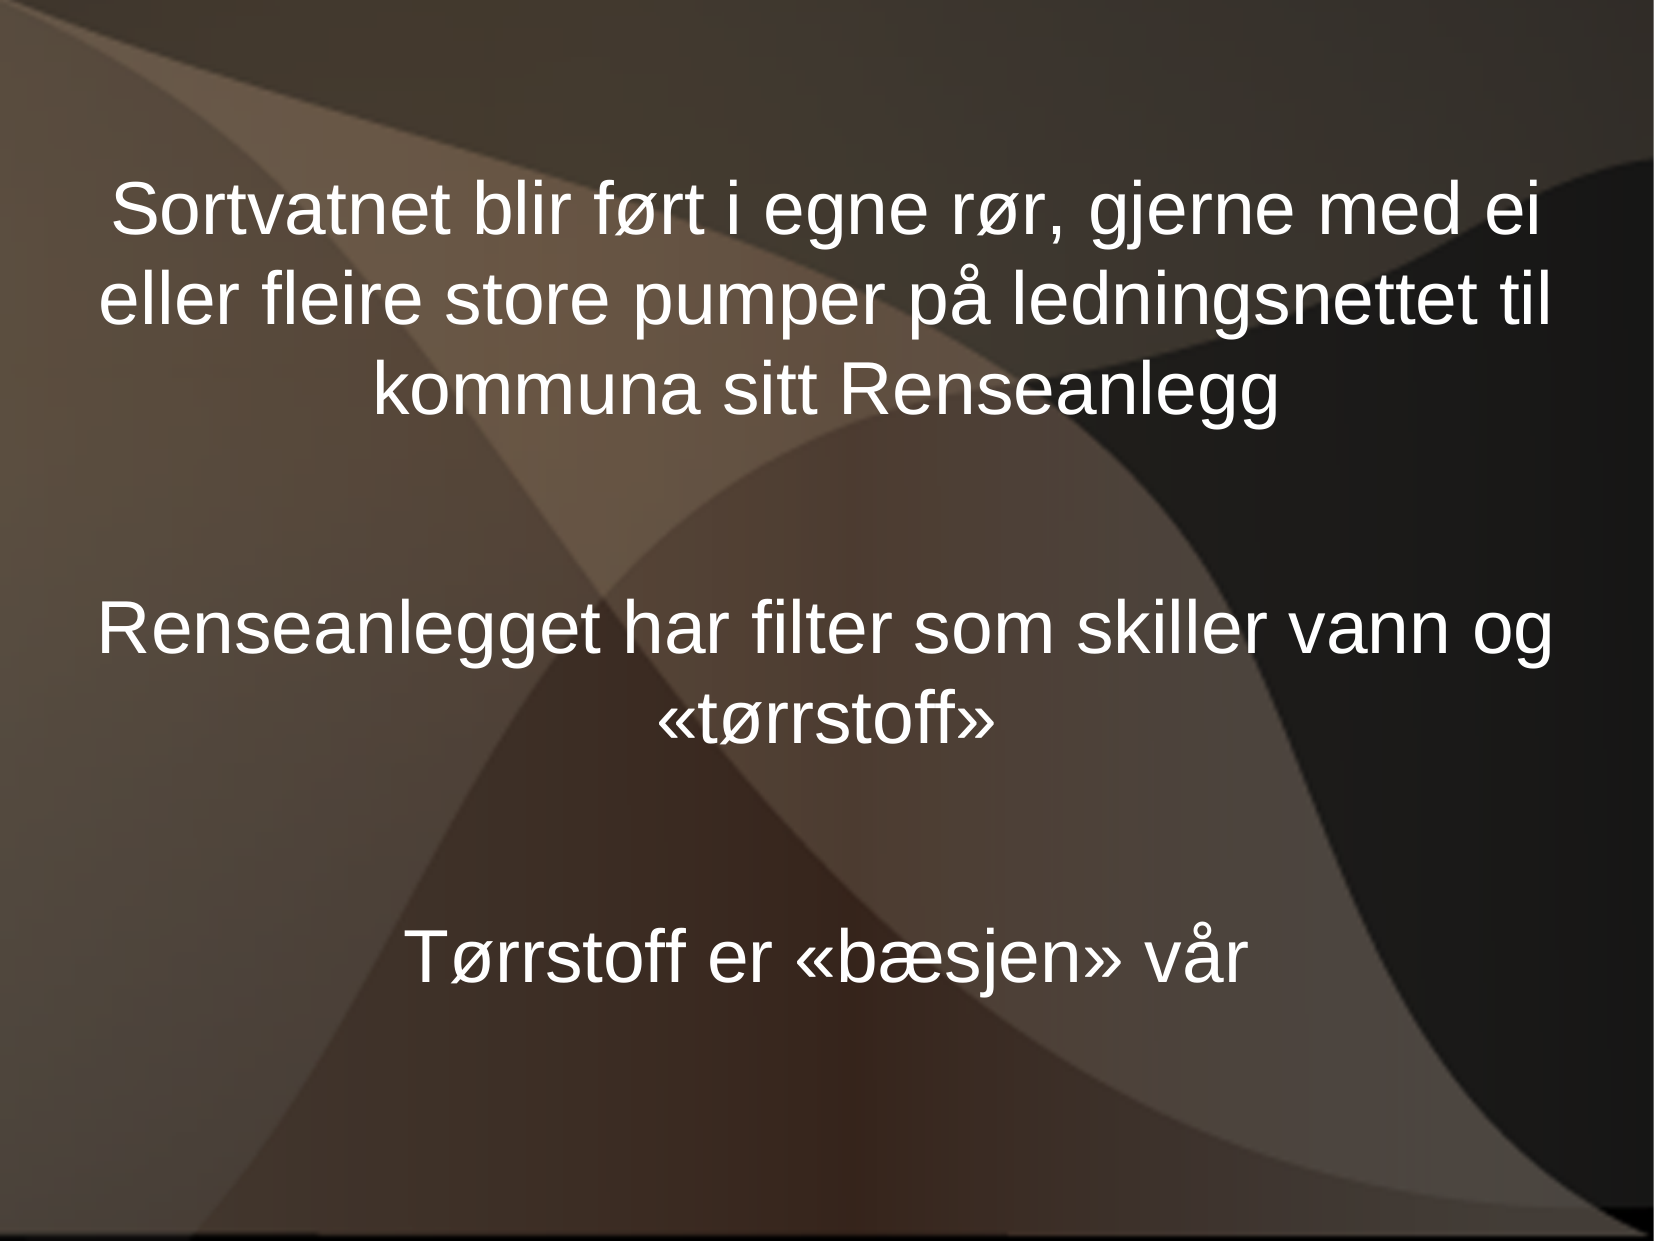

# Sortvatnet blir ført i egne rør, gjerne med ei eller fleire store pumper på ledningsnettet til kommuna sitt Renseanlegg
Renseanlegget har filter som skiller vann og «tørrstoff»
Tørrstoff er «bæsjen» vår